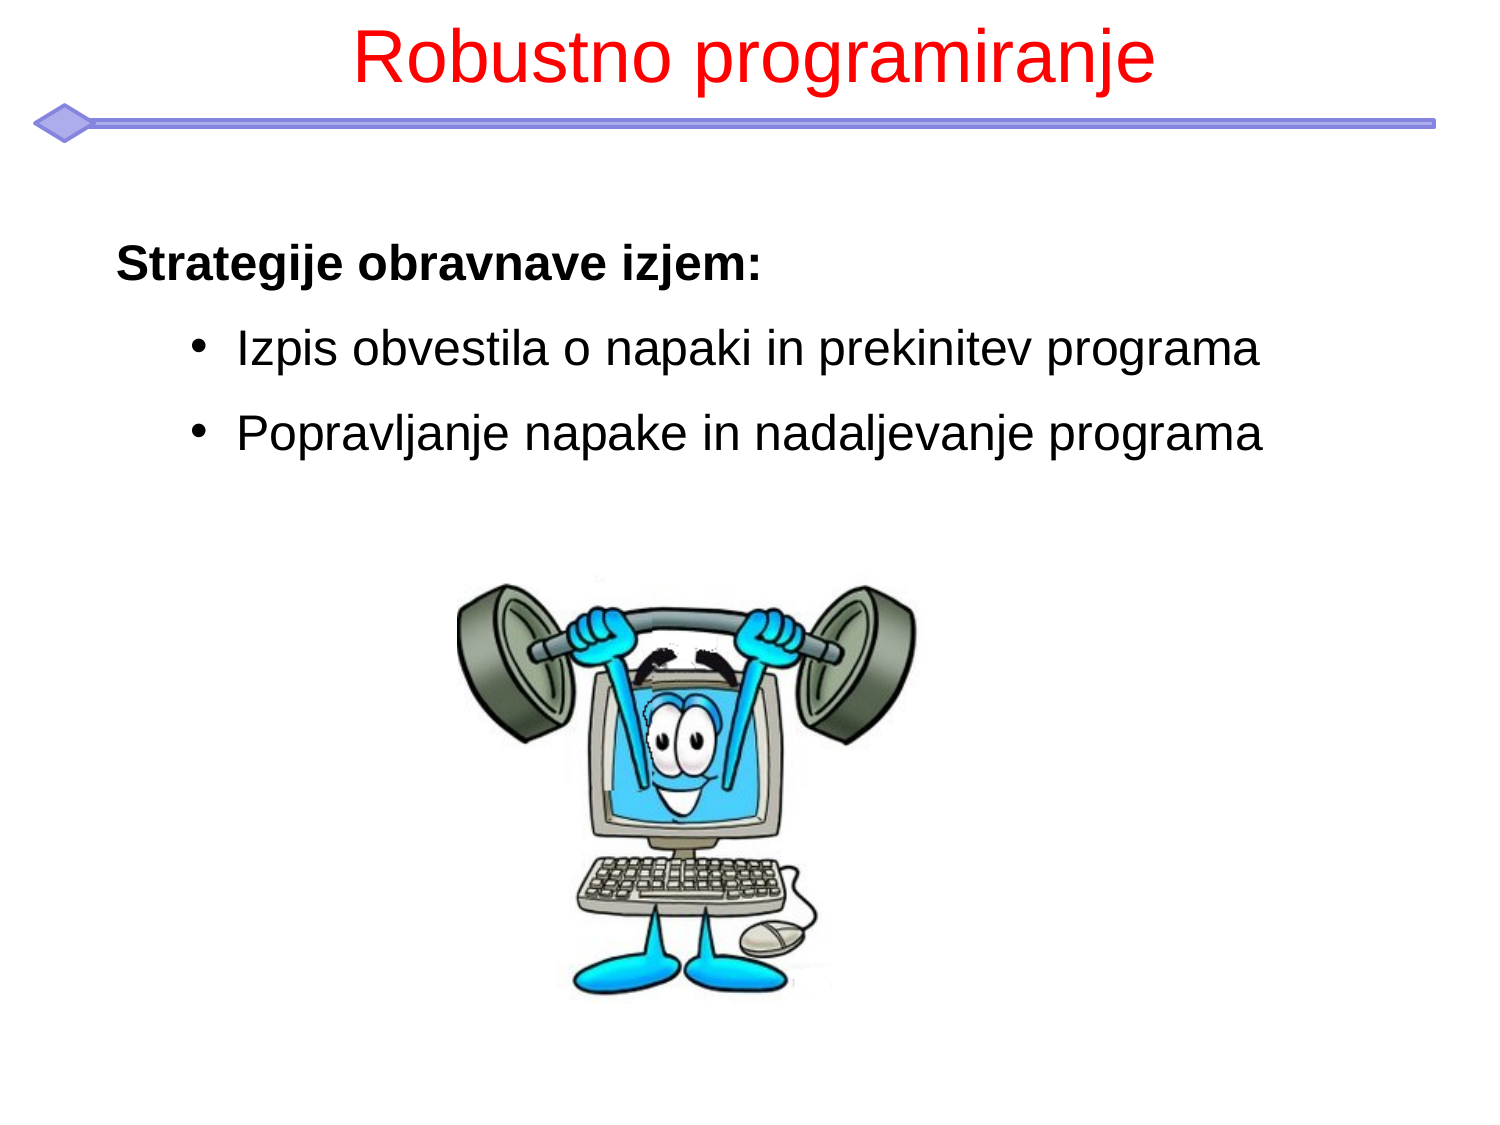

# Robustno programiranje
Strategije obravnave izjem:
 Izpis obvestila o napaki in prekinitev programa
 Popravljanje napake in nadaljevanje programa